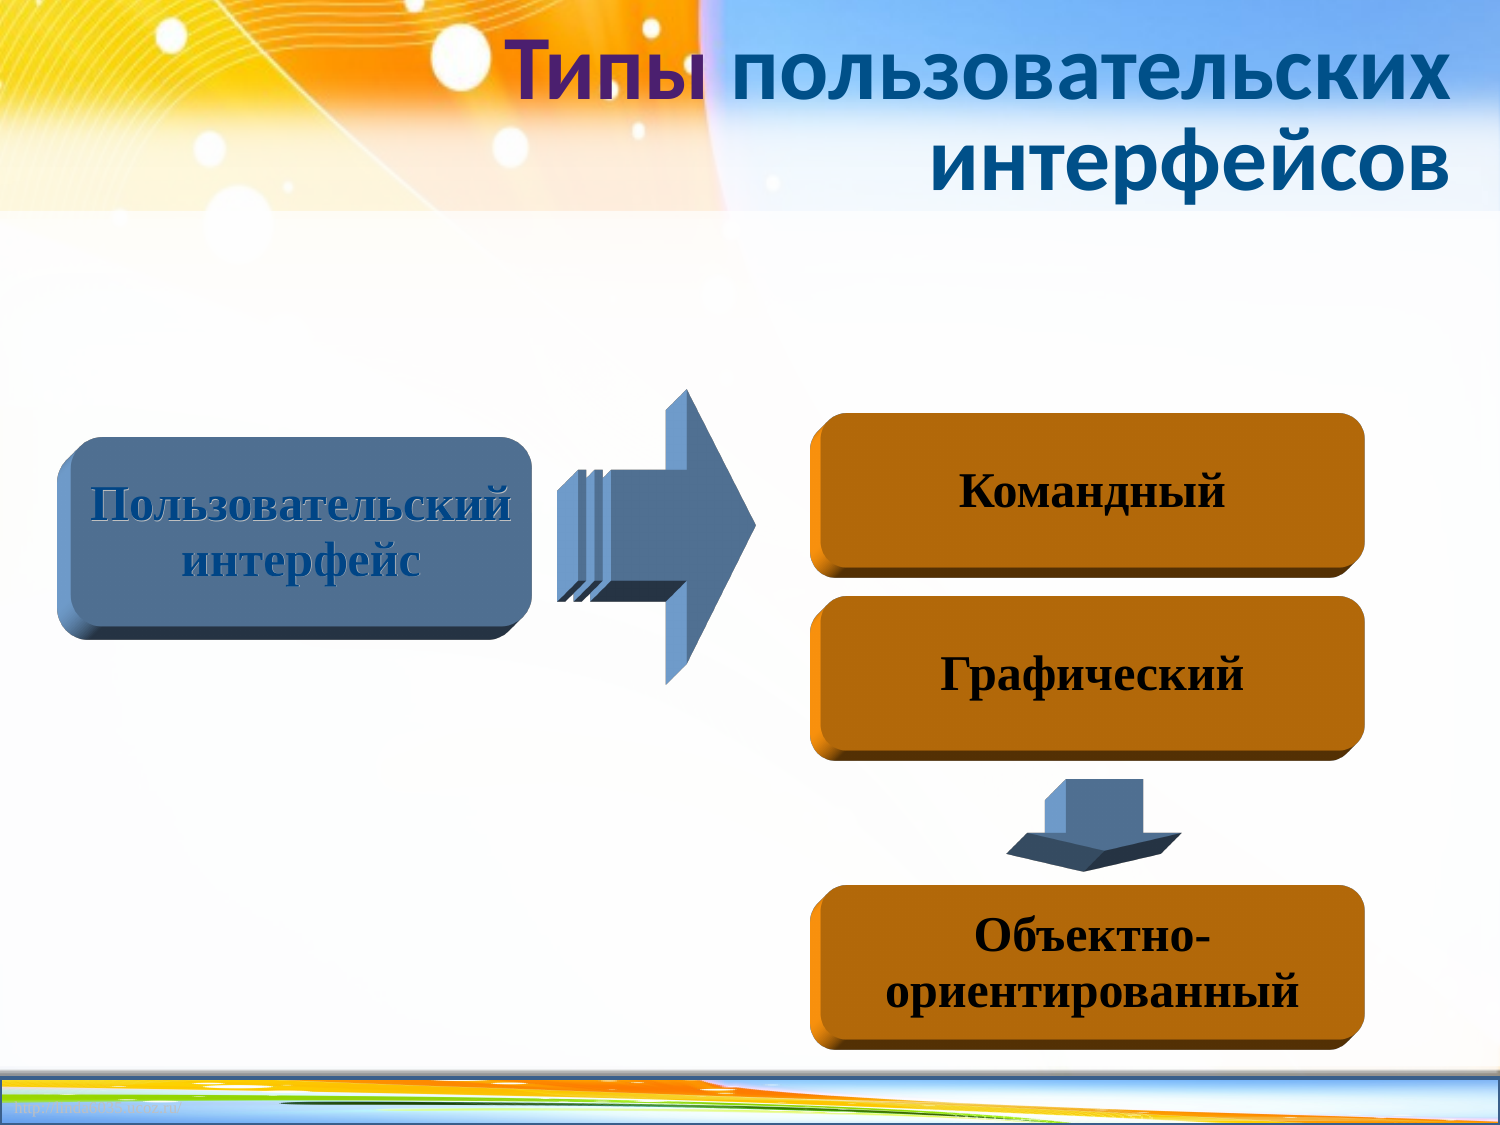

# Типы пользовательских интерфейсов
Командный
Пользовательский
интерфейс
Графический
Объектно-ориентированный